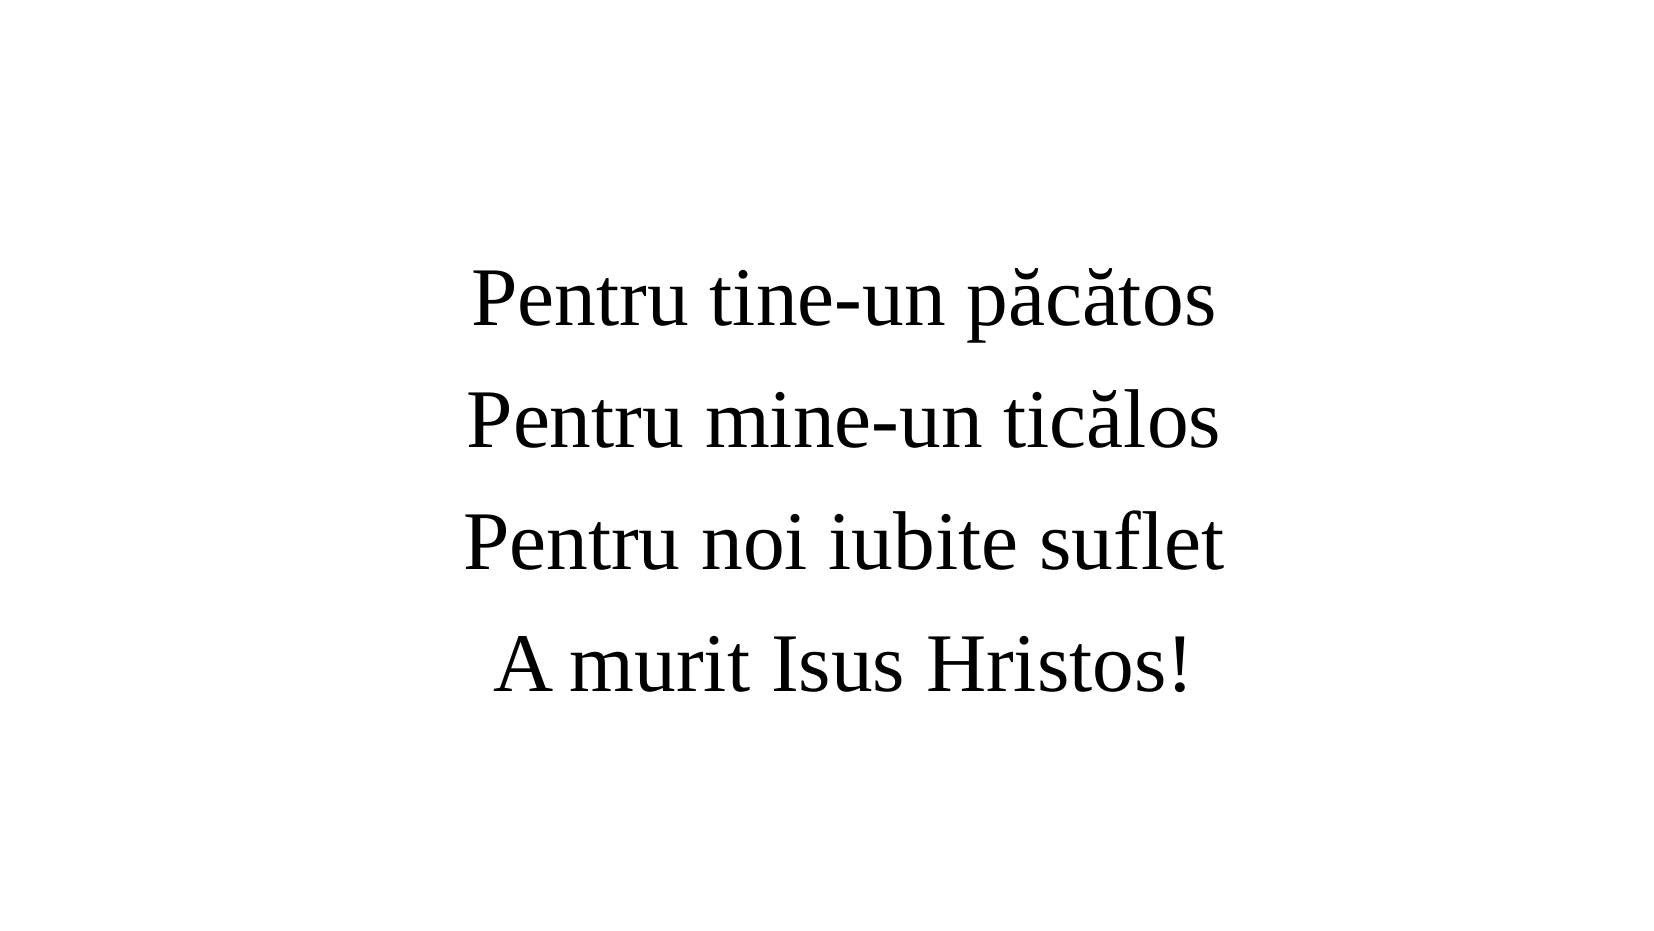

# Pentru tine-un păcătos
Pentru mine-un ticălos
Pentru noi iubite suflet
A murit Isus Hristos!